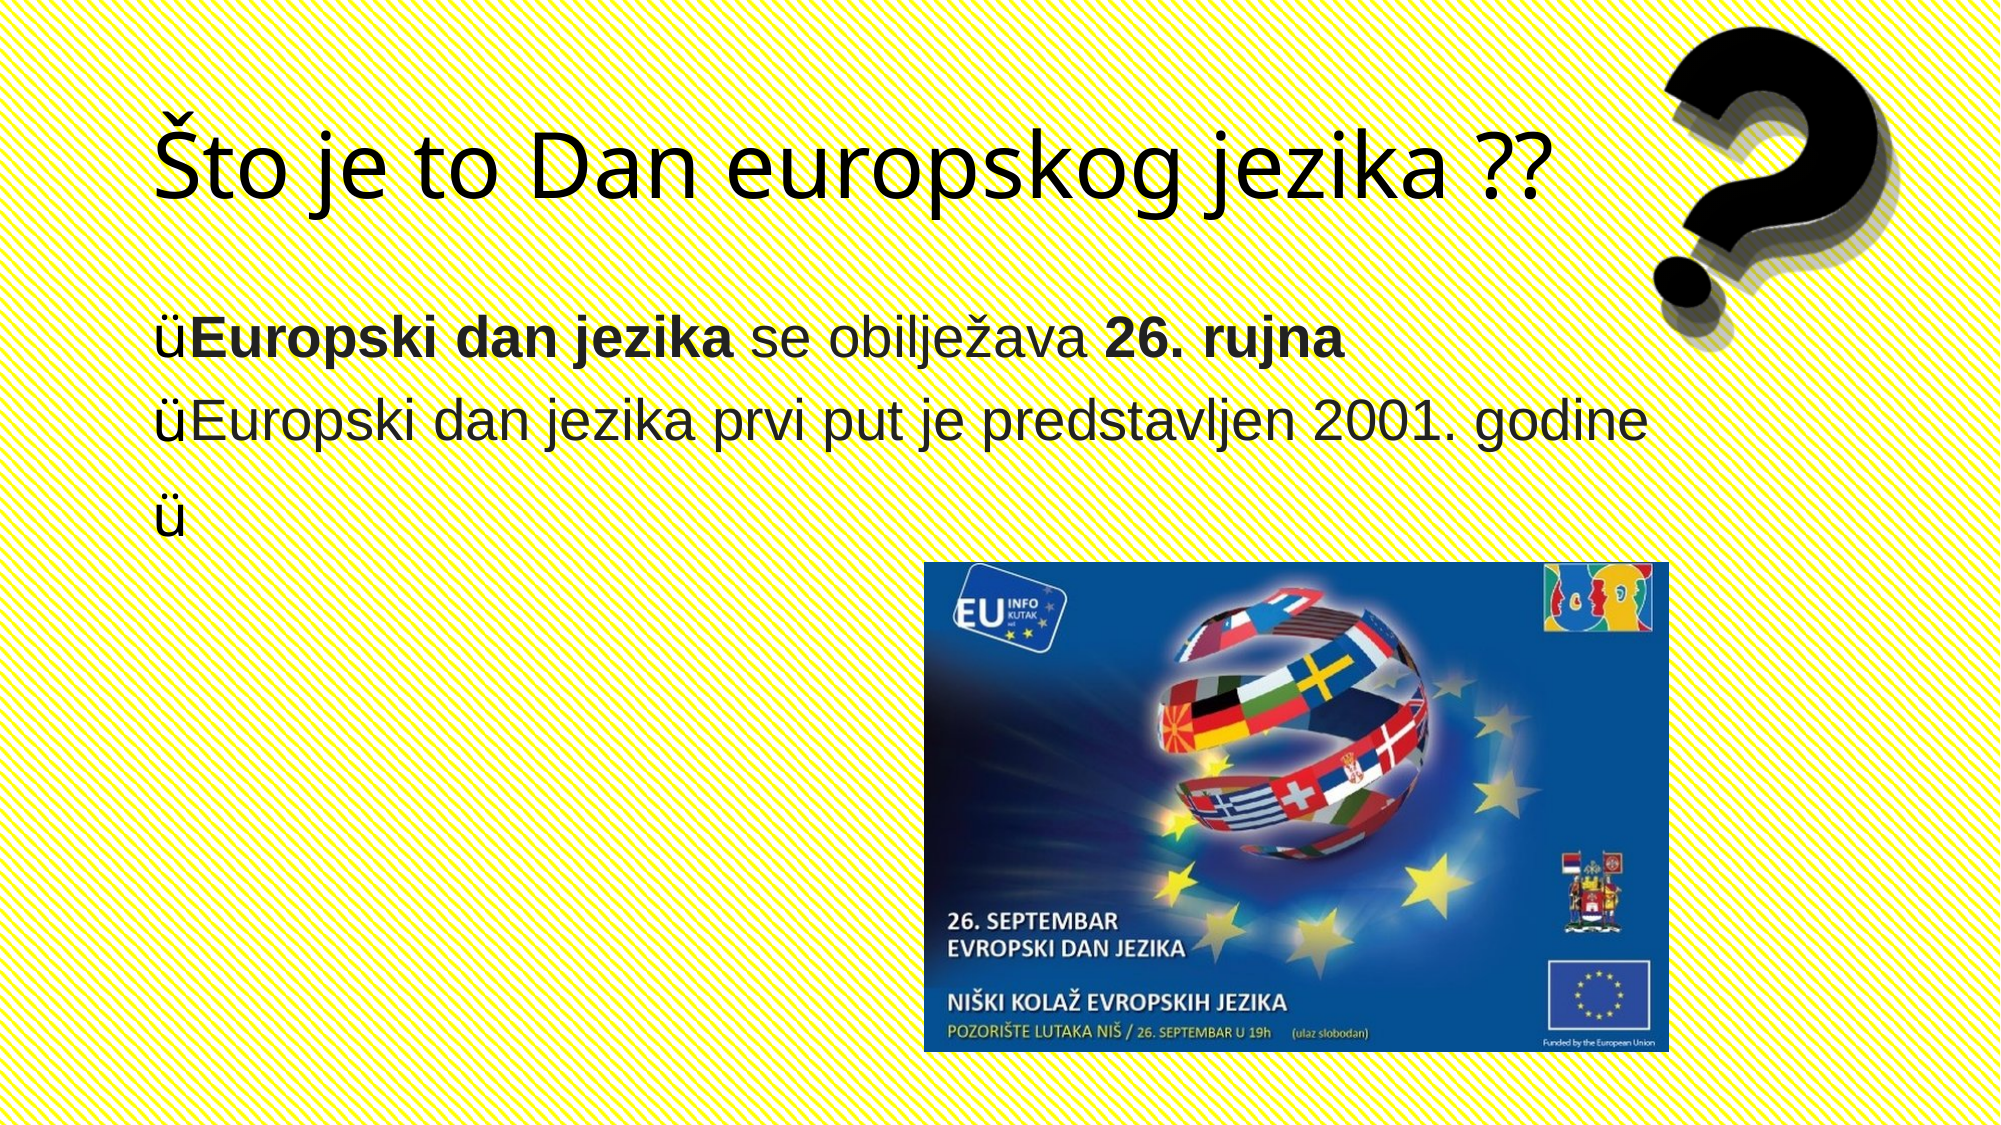

# Što je to Dan europskog jezika ??
Europski dan jezika se obilježava 26. rujna
Europski dan jezika prvi put je predstavljen 2001. godine